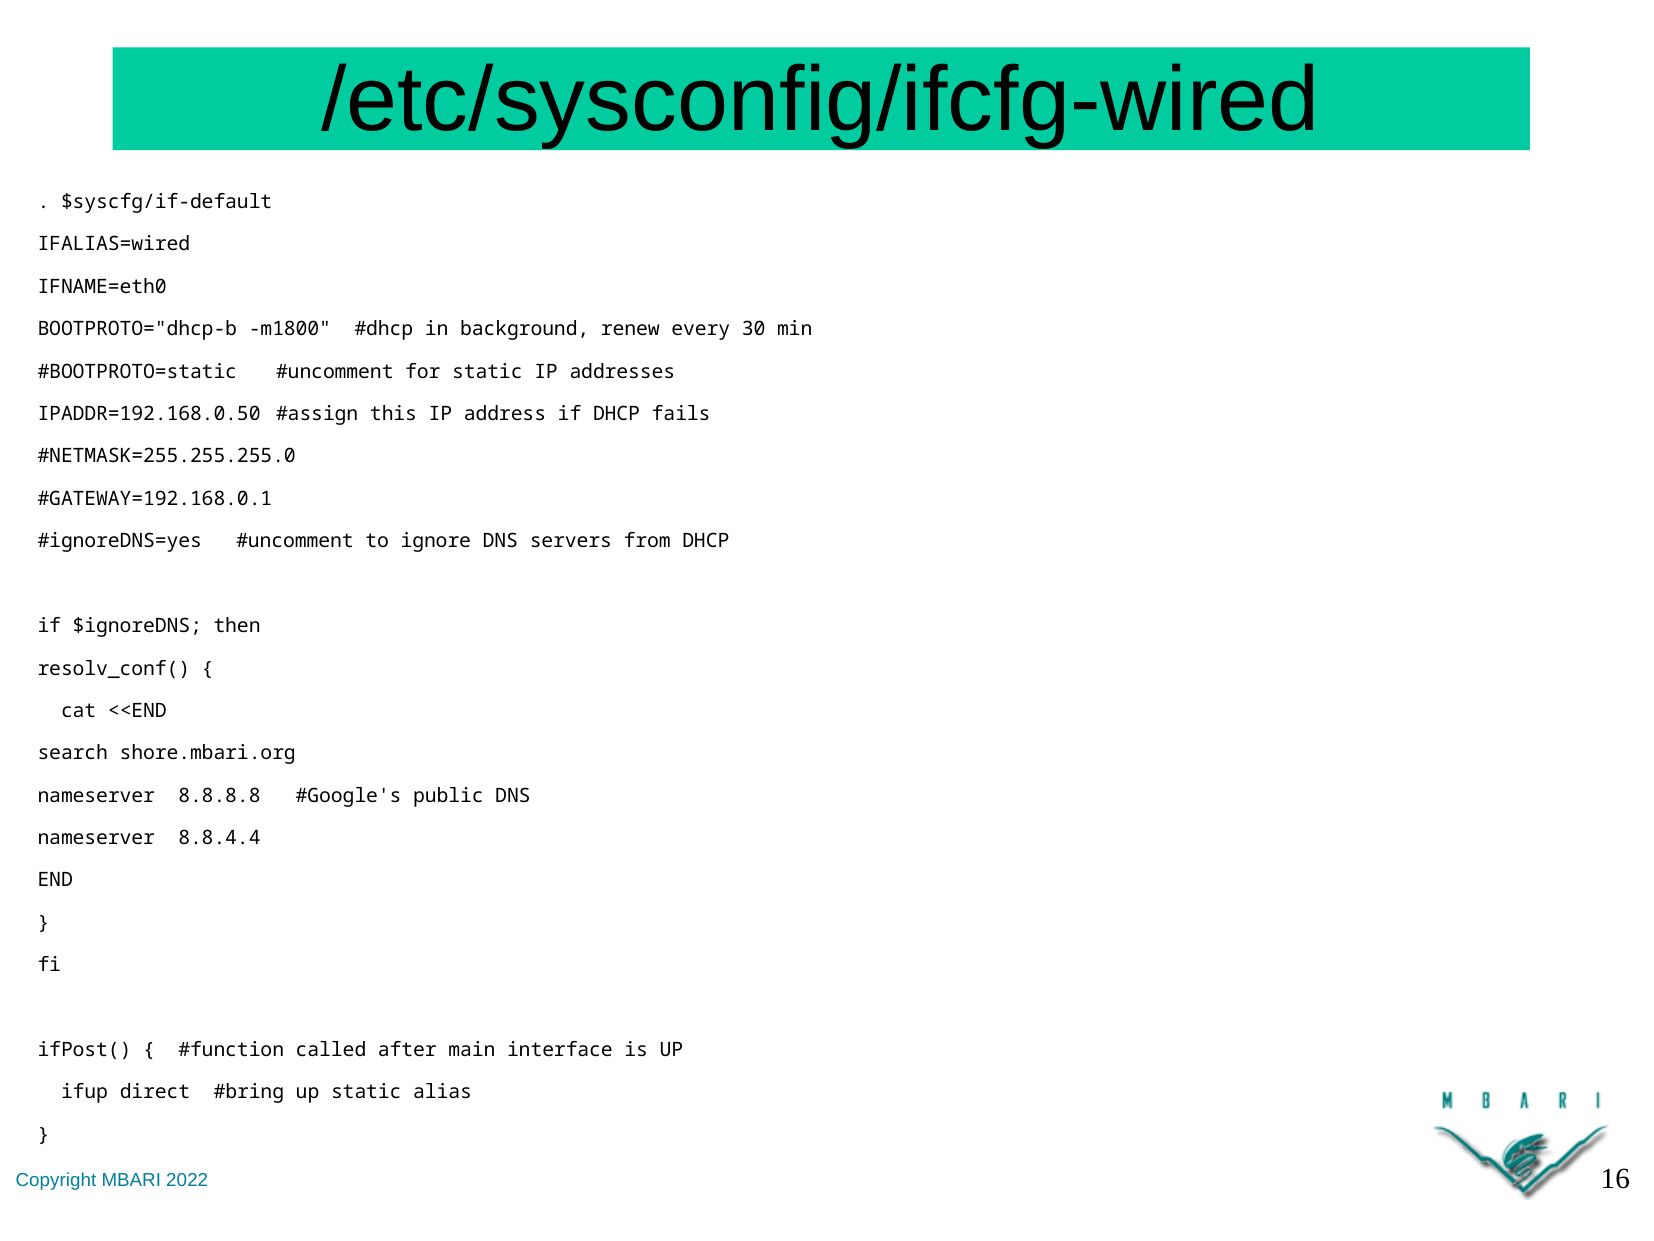

# /etc/sysconfig/ifcfg-wired
. $syscfg/if-default
IFALIAS=wired
IFNAME=eth0
BOOTPROTO="dhcp-b -m1800" #dhcp in background, renew every 30 min
#BOOTPROTO=static 	#uncomment for static IP addresses
IPADDR=192.168.0.50	#assign this IP address if DHCP fails
#NETMASK=255.255.255.0
#GATEWAY=192.168.0.1
#ignoreDNS=yes	#uncomment to ignore DNS servers from DHCP
if $ignoreDNS; then
resolv_conf() {
 cat <<END
search shore.mbari.org
nameserver 8.8.8.8 #Google's public DNS
nameserver 8.8.4.4
END
}
fi
ifPost() { #function called after main interface is UP
 ifup direct #bring up static alias
}